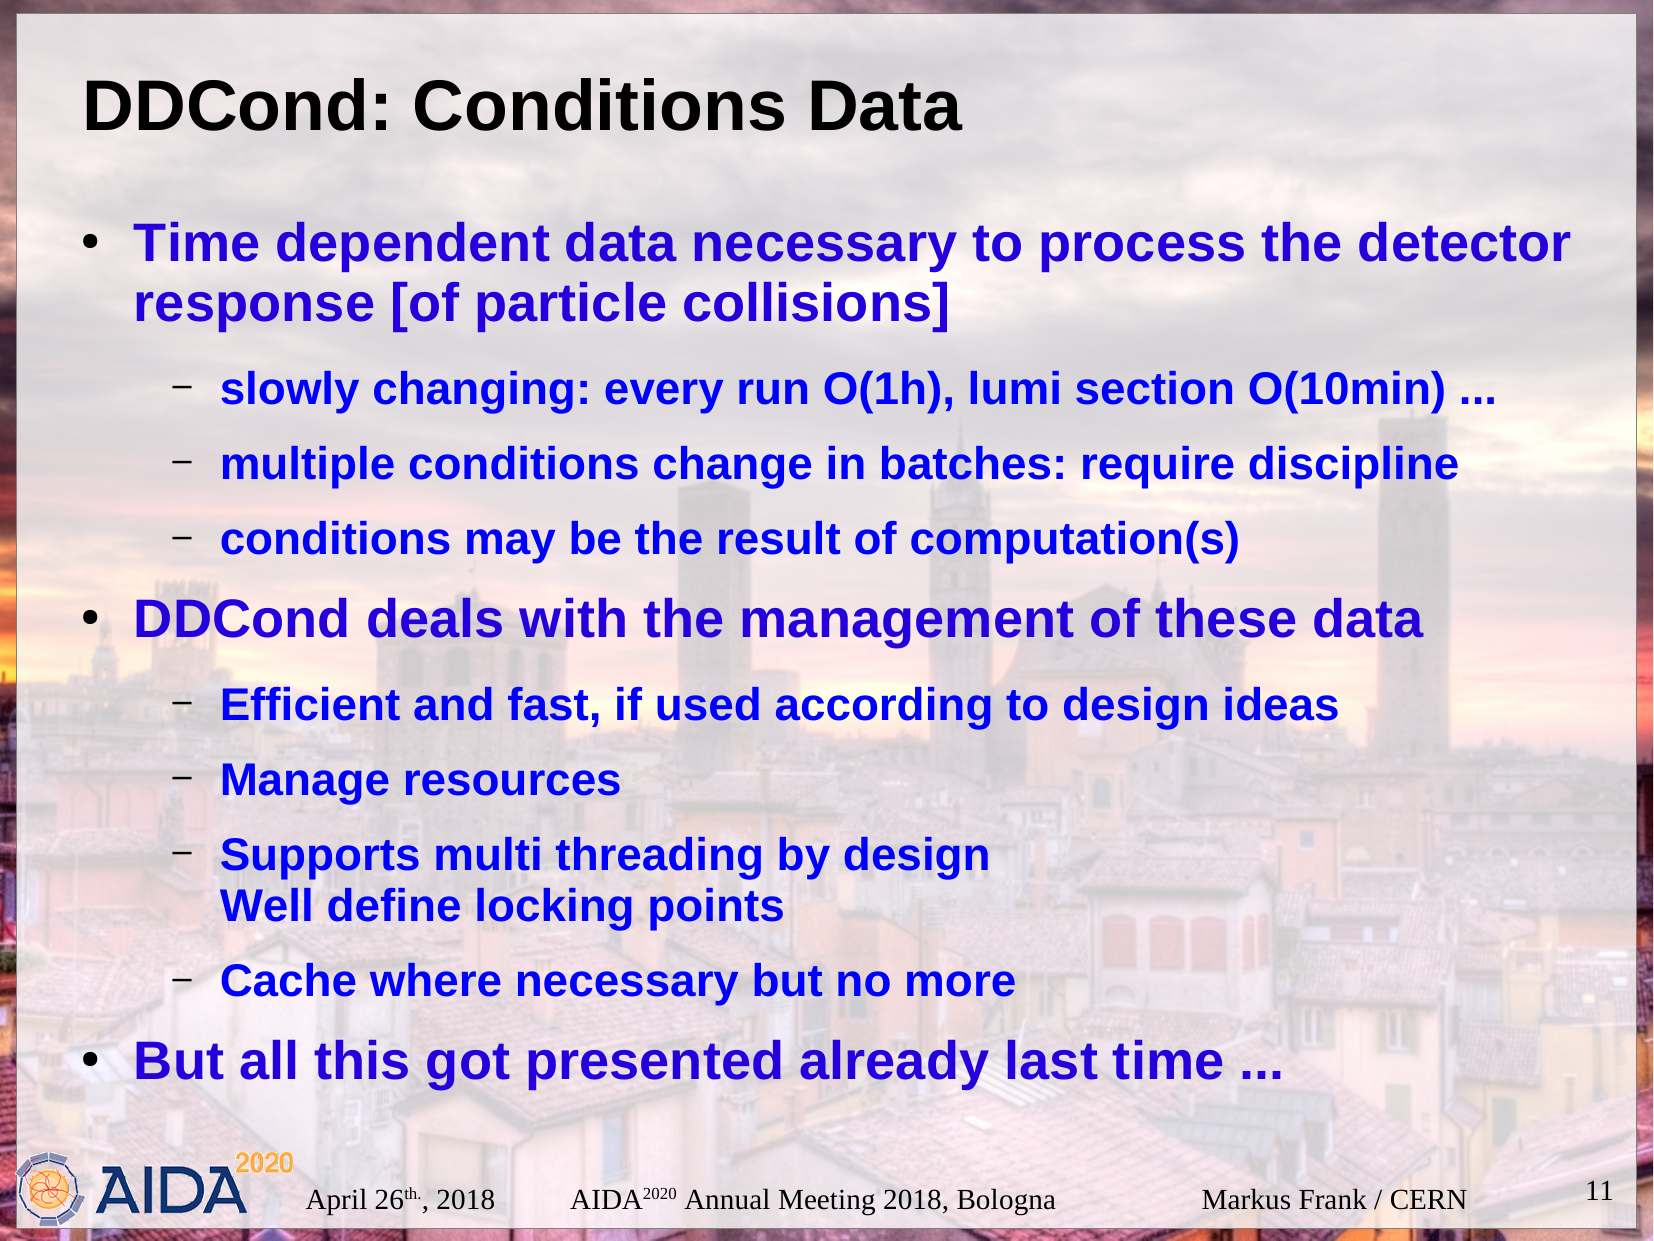

# DDCond: Conditions Data
Time dependent data necessary to process the detector response [of particle collisions]
slowly changing: every run O(1h), lumi section O(10min) ...
multiple conditions change in batches: require discipline
conditions may be the result of computation(s)
DDCond deals with the management of these data
Efficient and fast, if used according to design ideas
Manage resources
Supports multi threading by design
Well define locking points
Cache where necessary but no more
But all this got presented already last time ...
11
February, 4th. 2014
CLIC Workshop at CERN, Markus Frank / CERN